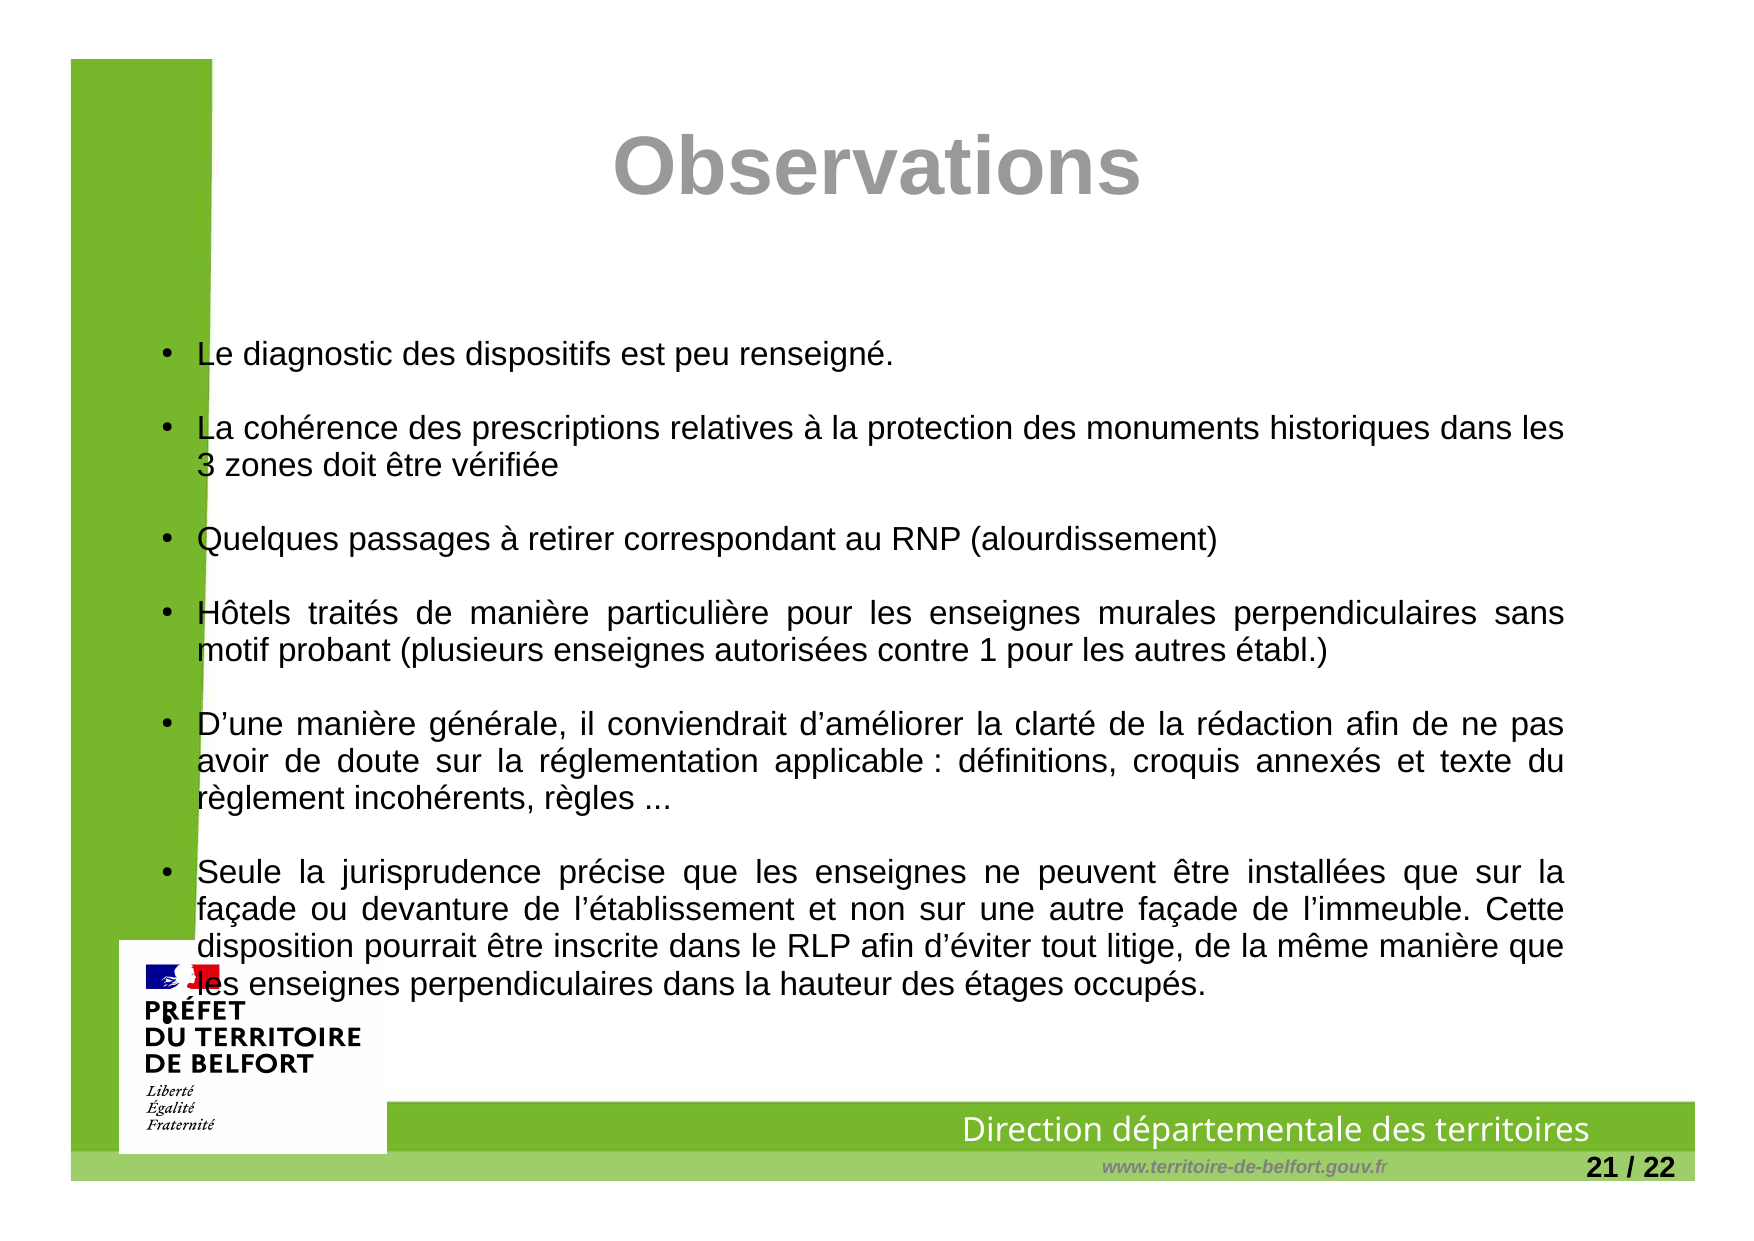

# Observations
Le diagnostic des dispositifs est peu renseigné.
La cohérence des prescriptions relatives à la protection des monuments historiques dans les 3 zones doit être vérifiée
Quelques passages à retirer correspondant au RNP (alourdissement)
Hôtels traités de manière particulière pour les enseignes murales perpendiculaires sans motif probant (plusieurs enseignes autorisées contre 1 pour les autres établ.)
D’une manière générale, il conviendrait d’améliorer la clarté de la rédaction afin de ne pas avoir de doute sur la réglementation applicable : définitions, croquis annexés et texte du règlement incohérents, règles ...
Seule la jurisprudence précise que les enseignes ne peuvent être installées que sur la façade ou devanture de l’établissement et non sur une autre façade de l’immeuble. Cette disposition pourrait être inscrite dans le RLP afin d’éviter tout litige, de la même manière que les enseignes perpendiculaires dans la hauteur des étages occupés.